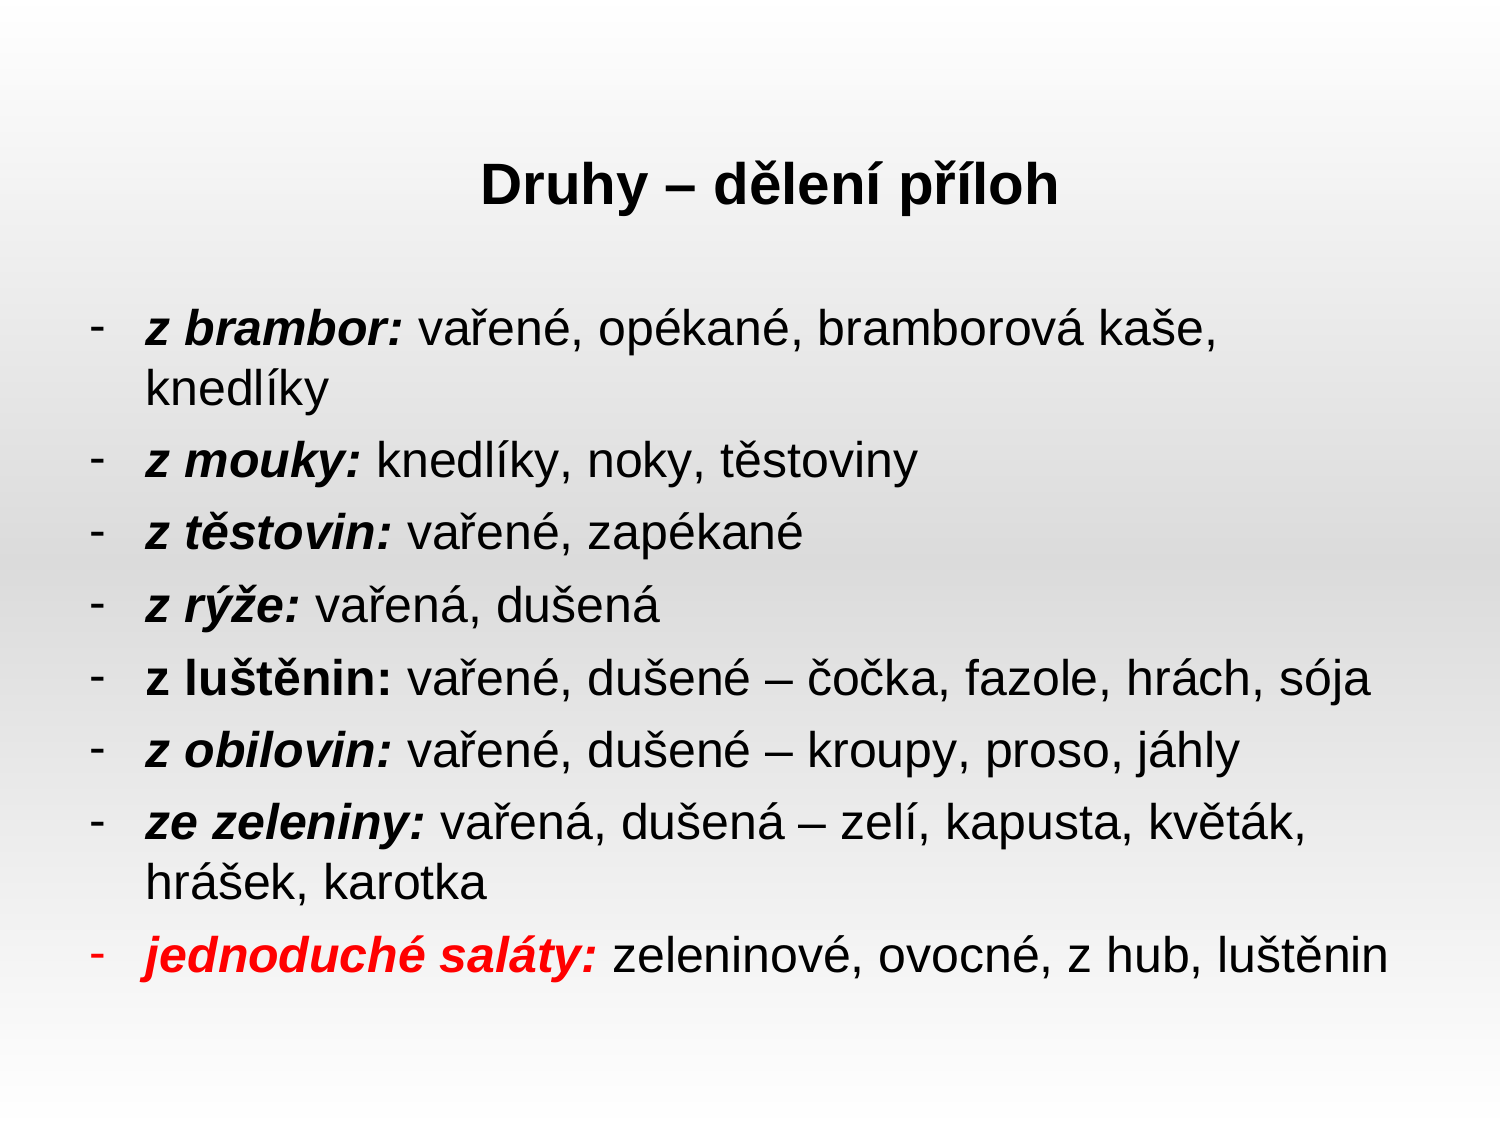

# Druhy – dělení příloh
z brambor: vařené, opékané, bramborová kaše, knedlíky
z mouky: knedlíky, noky, těstoviny
z těstovin: vařené, zapékané
z rýže: vařená, dušená
z luštěnin: vařené, dušené – čočka, fazole, hrách, sója
z obilovin: vařené, dušené – kroupy, proso, jáhly
ze zeleniny: vařená, dušená – zelí, kapusta, květák, hrášek, karotka
jednoduché saláty: zeleninové, ovocné, z hub, luštěnin